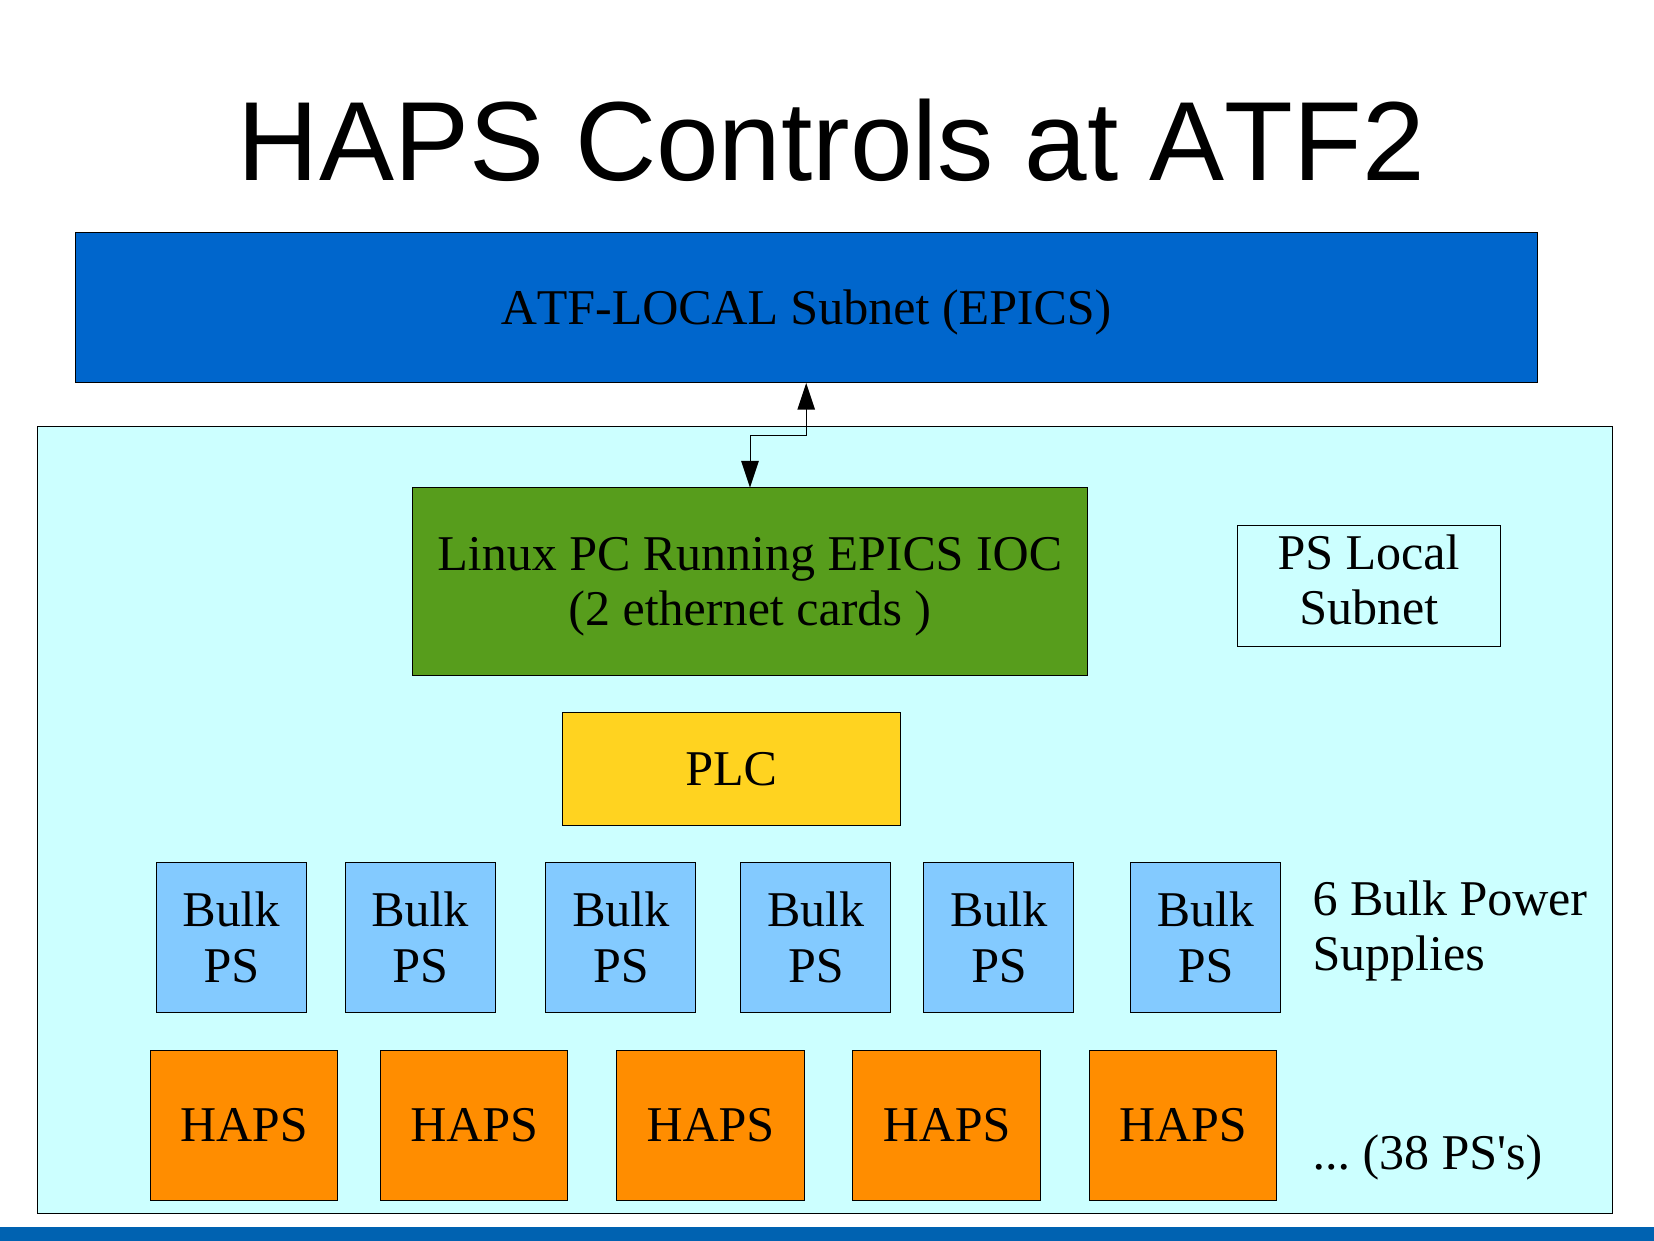

# HAPS Controls at ATF2
ATF-LOCAL Subnet (EPICS)
Linux PC Running EPICS IOC
(2 ethernet cards )
PS Local Subnet
PLC
Bulk
PS
Bulk
PS
Bulk
PS
Bulk
PS
Bulk
PS
Bulk
PS
6 Bulk Power Supplies
HAPS
HAPS
HAPS
HAPS
HAPS
... (38 PS's)